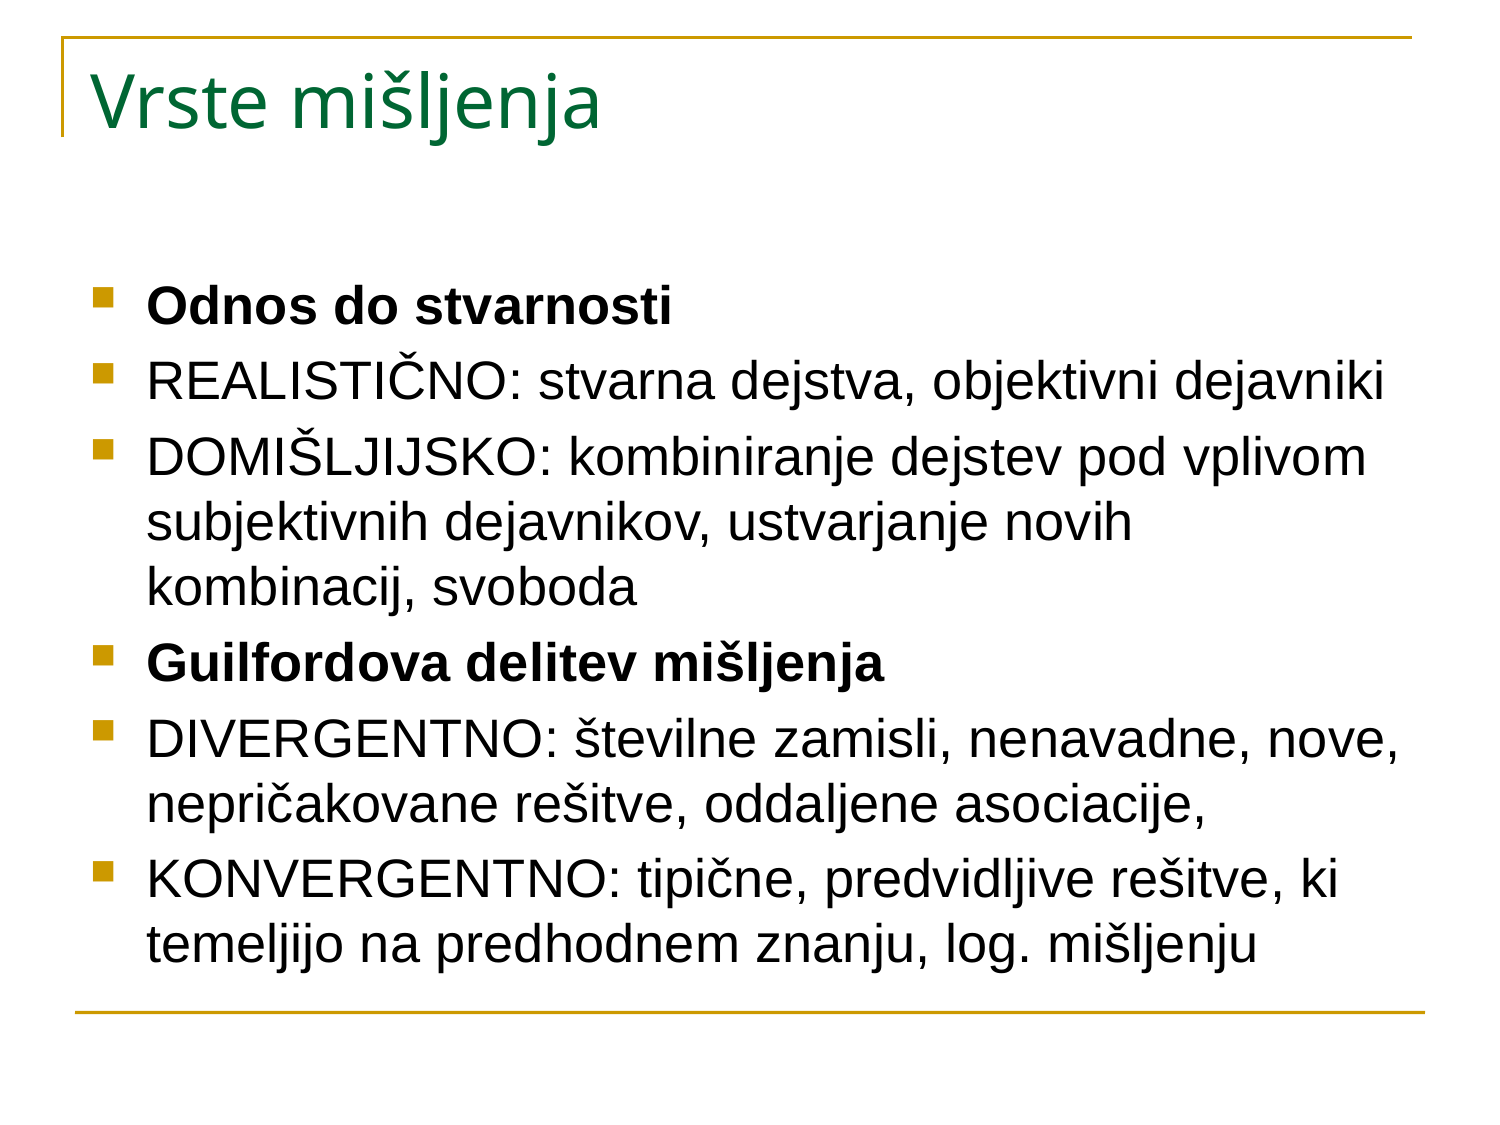

# Vrste mišljenja
Odnos do stvarnosti
REALISTIČNO: stvarna dejstva, objektivni dejavniki
DOMIŠLJIJSKO: kombiniranje dejstev pod vplivom subjektivnih dejavnikov, ustvarjanje novih kombinacij, svoboda
Guilfordova delitev mišljenja
DIVERGENTNO: številne zamisli, nenavadne, nove, nepričakovane rešitve, oddaljene asociacije,
KONVERGENTNO: tipične, predvidljive rešitve, ki temeljijo na predhodnem znanju, log. mišljenju